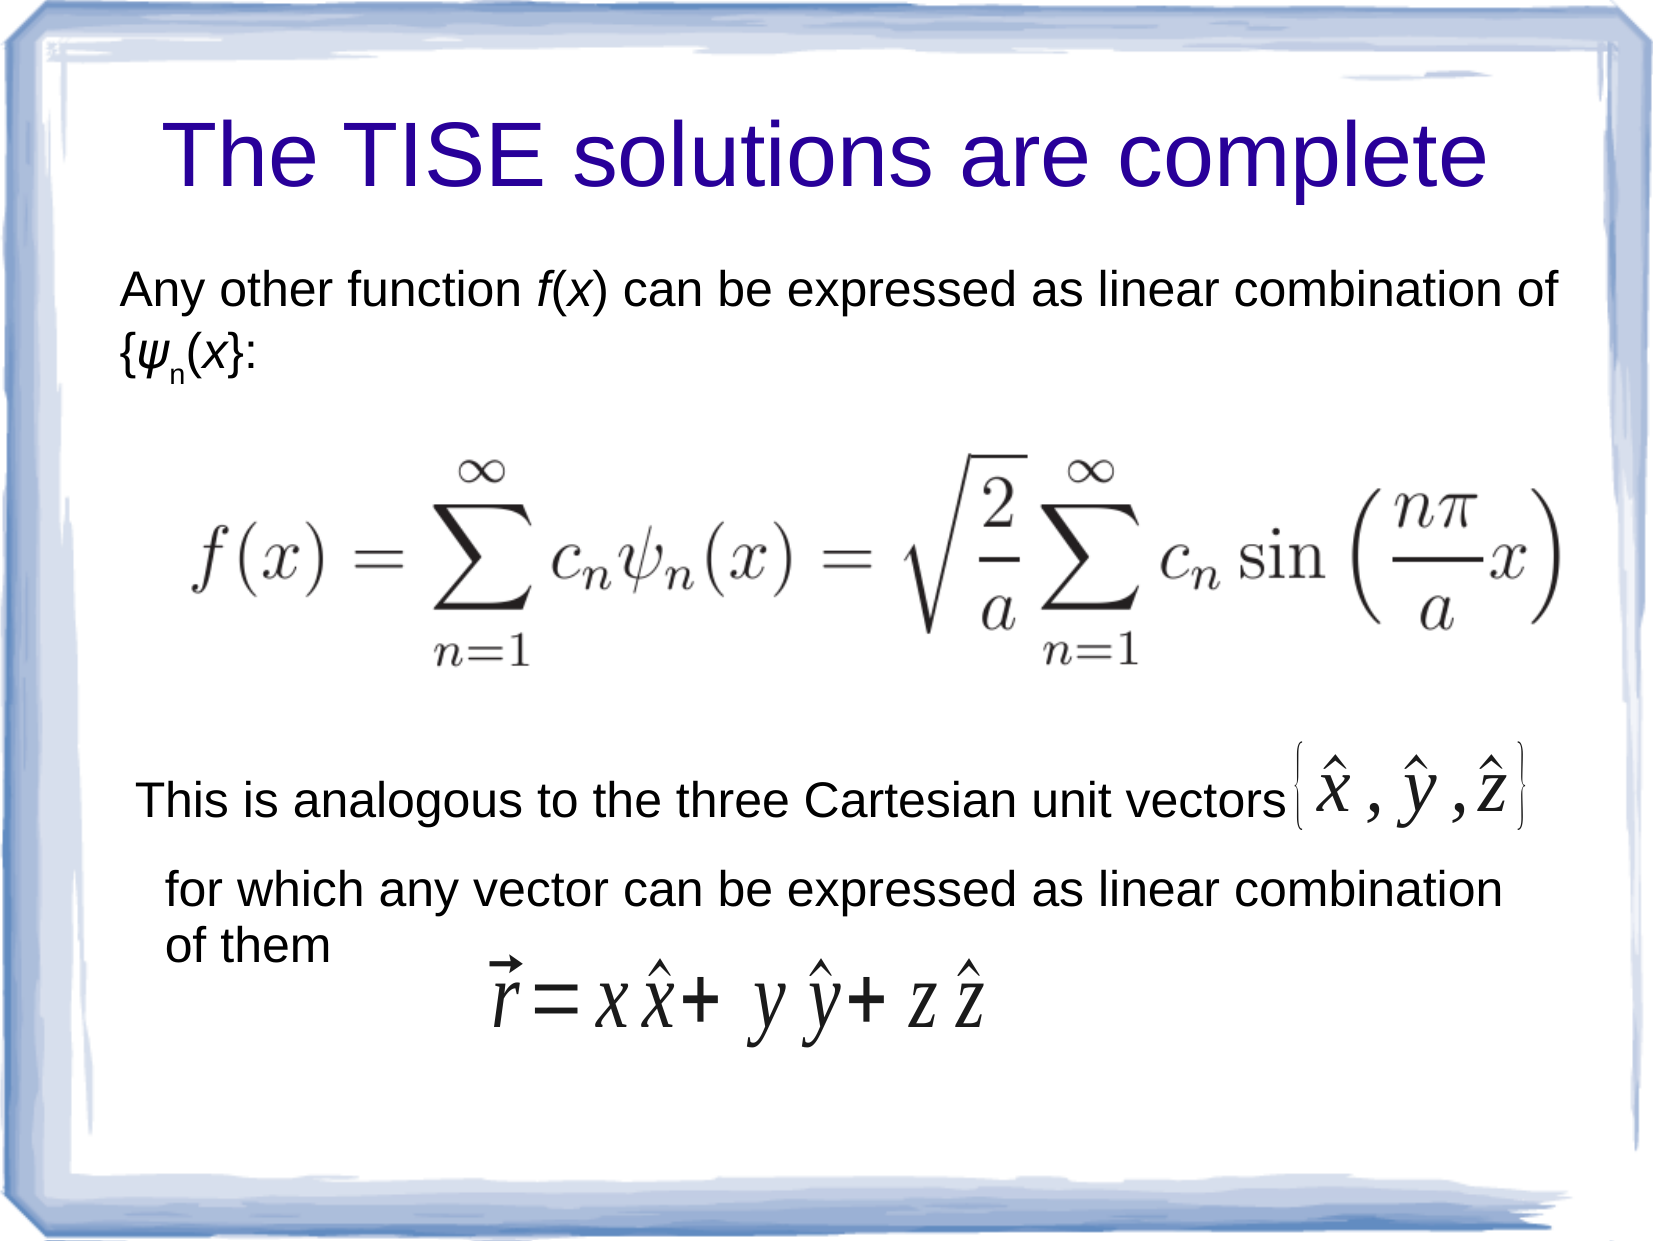

# The TISE solutions are complete
Any other function f(x) can be expressed as linear combination of {ψn(x}:
This is analogous to the three Cartesian unit vectors
for which any vector can be expressed as linear combination of them